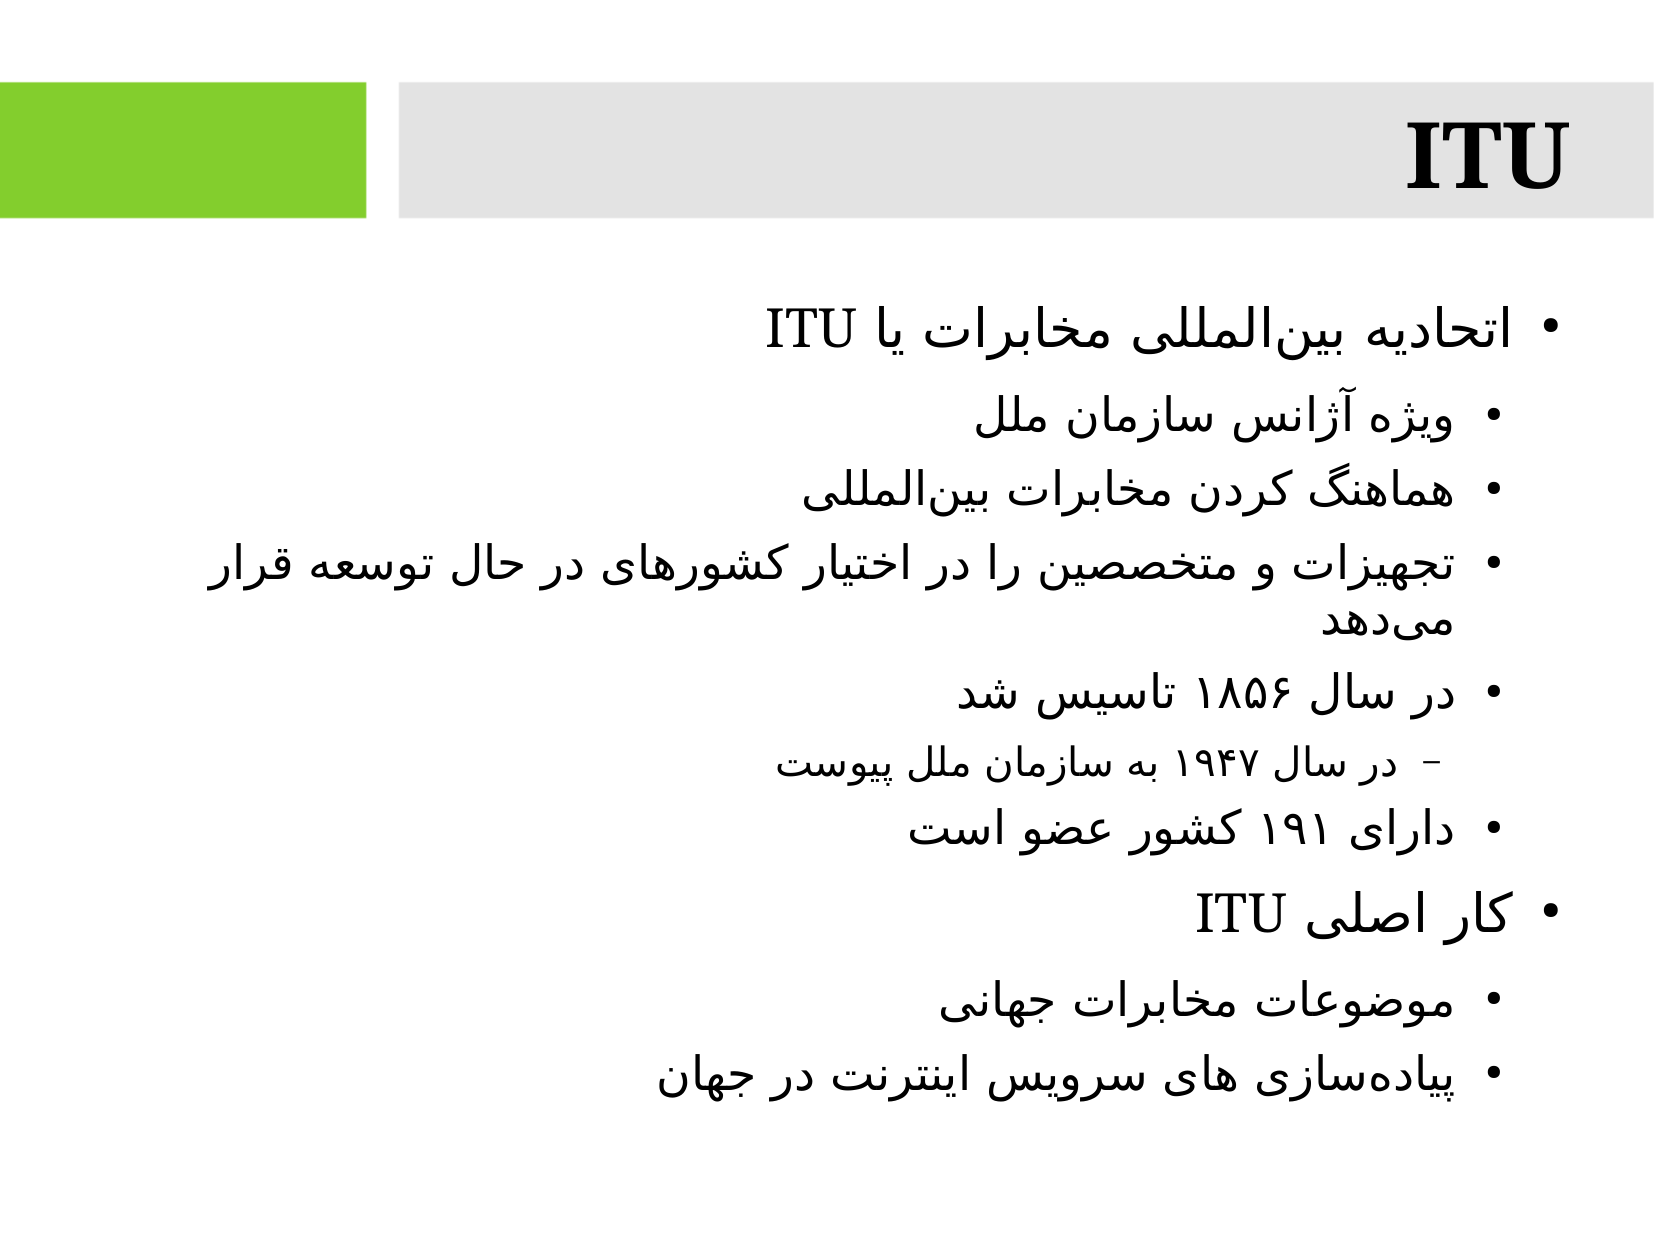

# ITU
اتحادیه بین‌المللی مخابرات یا ITU
ویژه آژانس سازمان ملل
هماهنگ کردن مخابرات بین‌المللی
تجهیزات و متخصصین را در اختیار کشورهای در حال توسعه قرار می‌دهد
در سال ۱۸۵۶ تاسیس شد
در سال ۱۹۴۷ به سازمان ملل پیوست
دارای ۱۹۱ کشور عضو است
کار اصلی ITU
موضوعات مخابرات جهانی
پیاده‌سازی های سرویس اینترنت در جهان